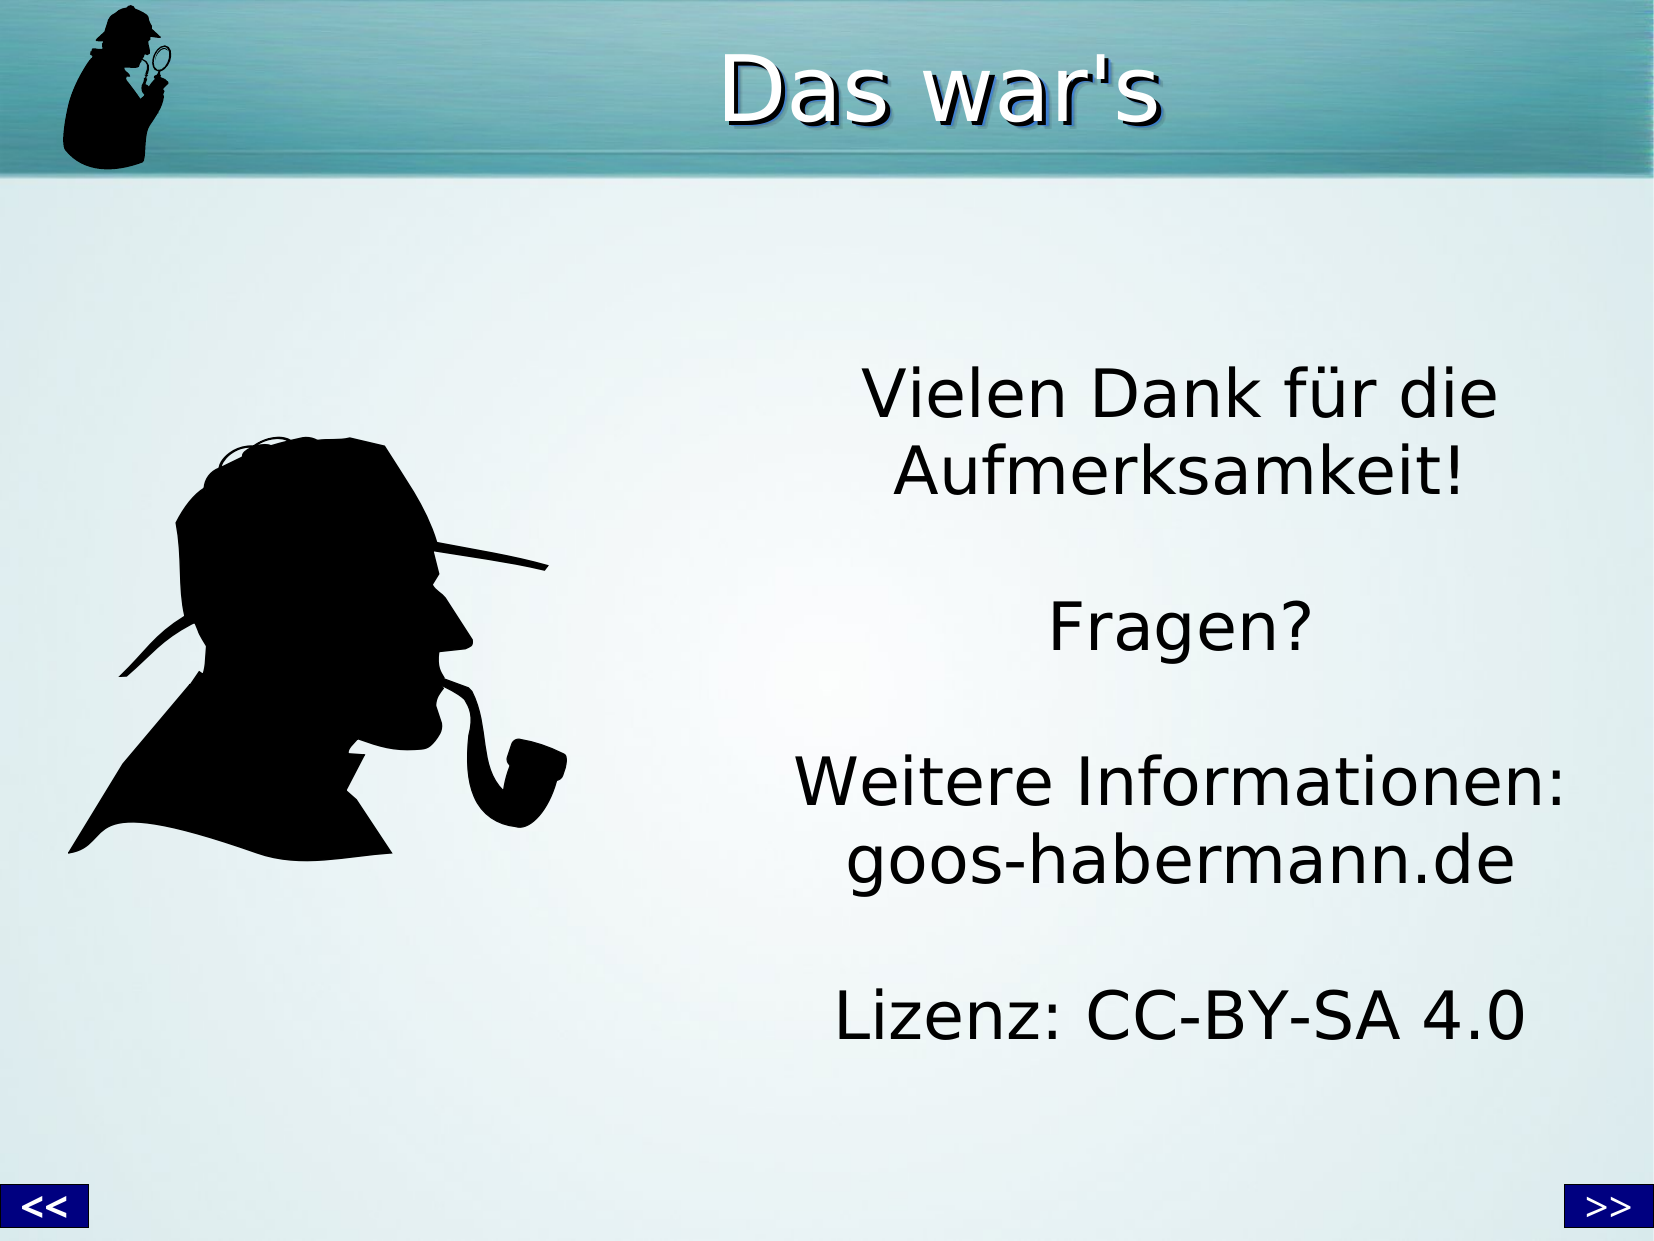

# Das war's
Vielen Dank für die Aufmerksamkeit!
Fragen?
Weitere Informationen:
goos-habermann.de
Lizenz: CC-BY-SA 4.0